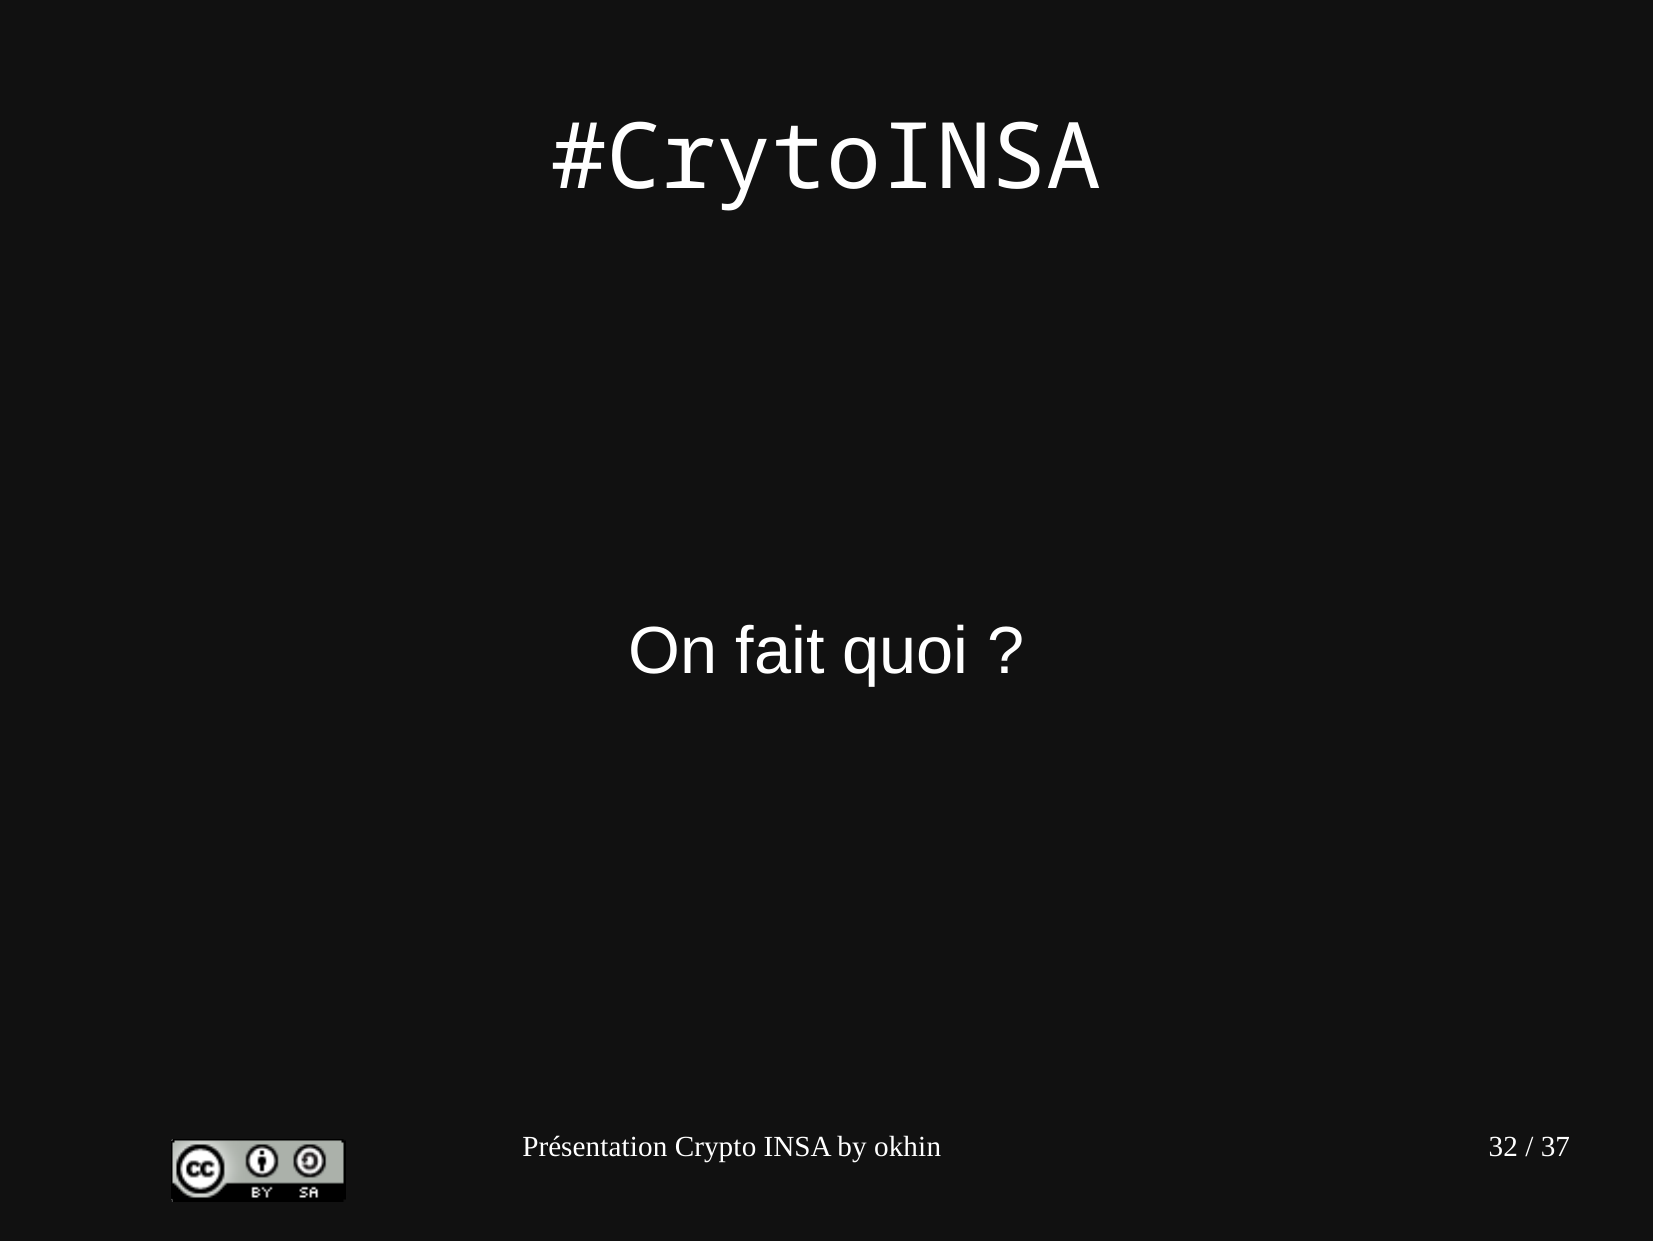

# #CrytoINSA
On fait quoi ?
Présentation Crypto INSA by okhin
32